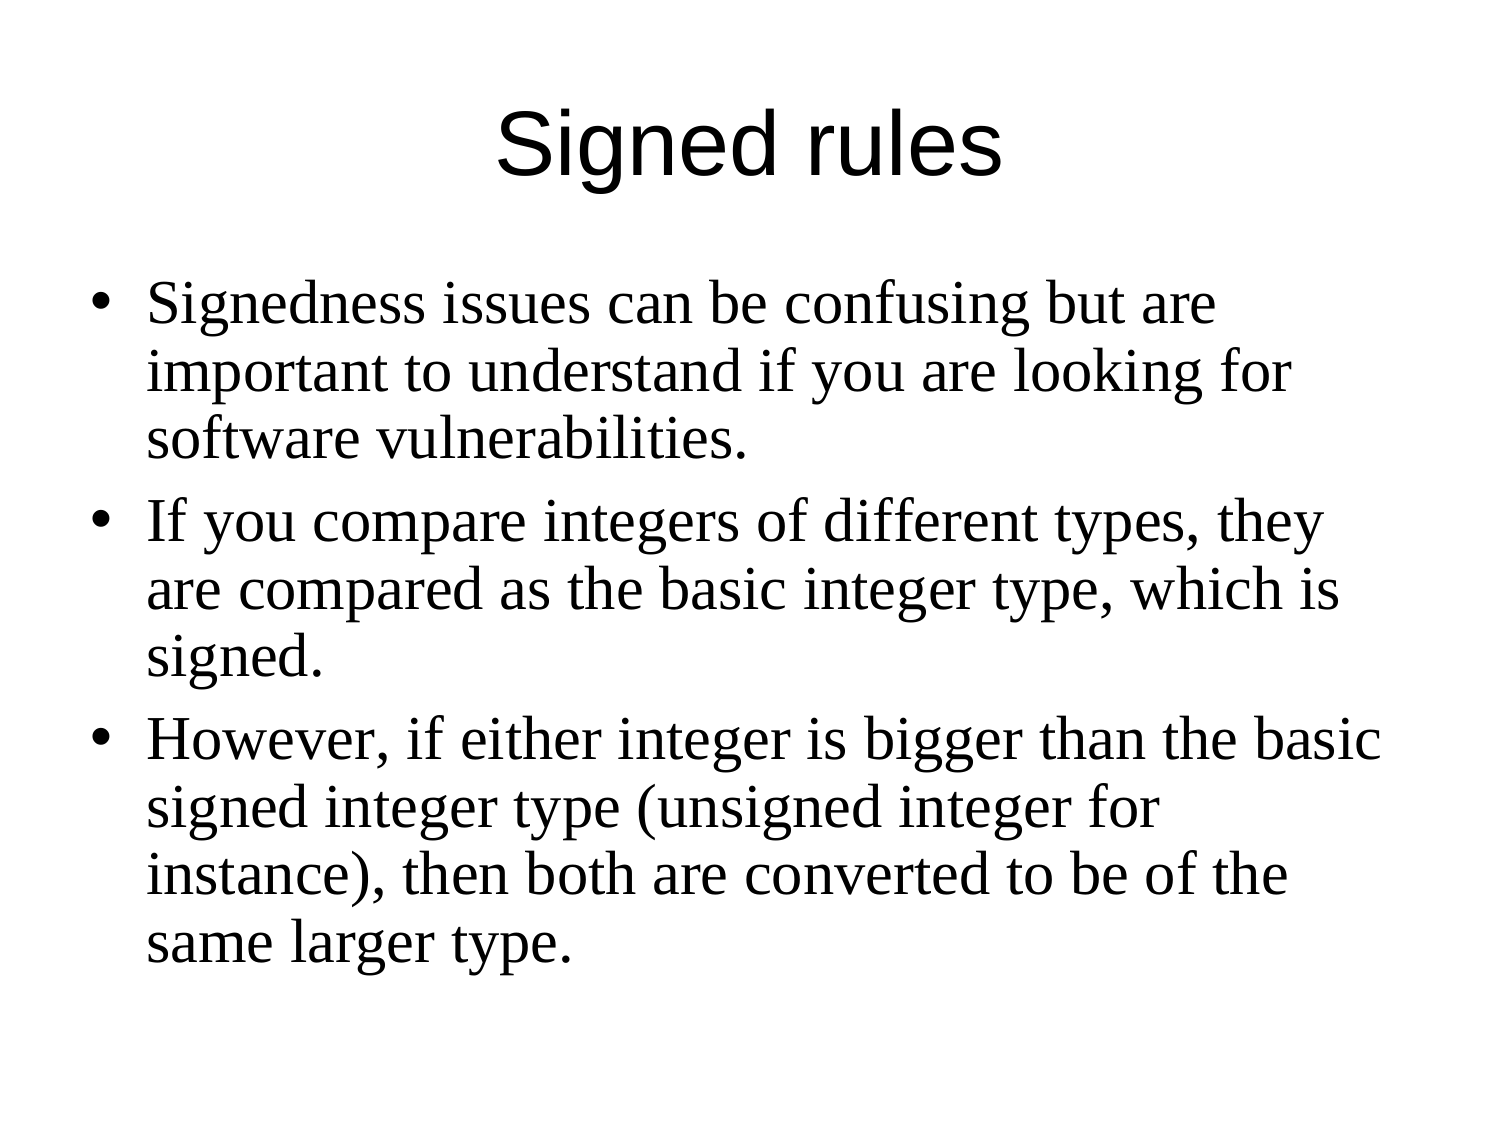

# Signed rules
Signedness issues can be confusing but are important to understand if you are looking for software vulnerabilities.
If you compare integers of different types, they are compared as the basic integer type, which is signed.
However, if either integer is bigger than the basic signed integer type (unsigned integer for instance), then both are converted to be of the same larger type.